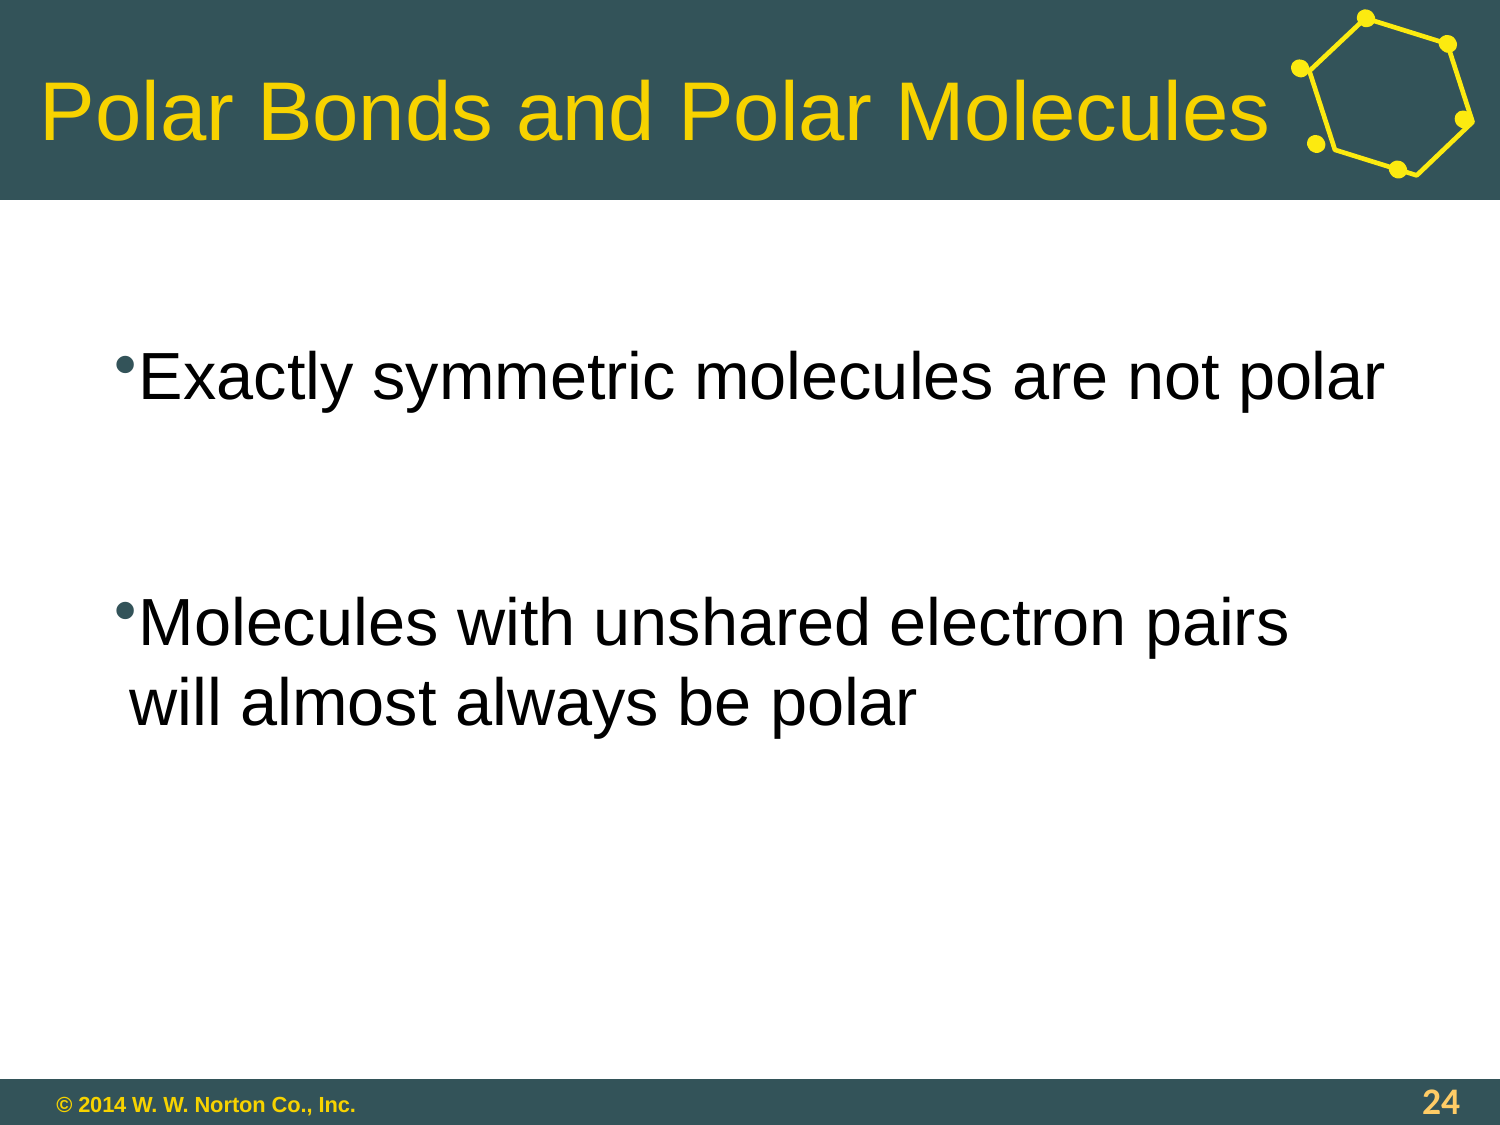

Polar Bonds and Polar Molecules
# Exactly symmetric molecules are not polar
Molecules with unshared electron pairs will almost always be polar